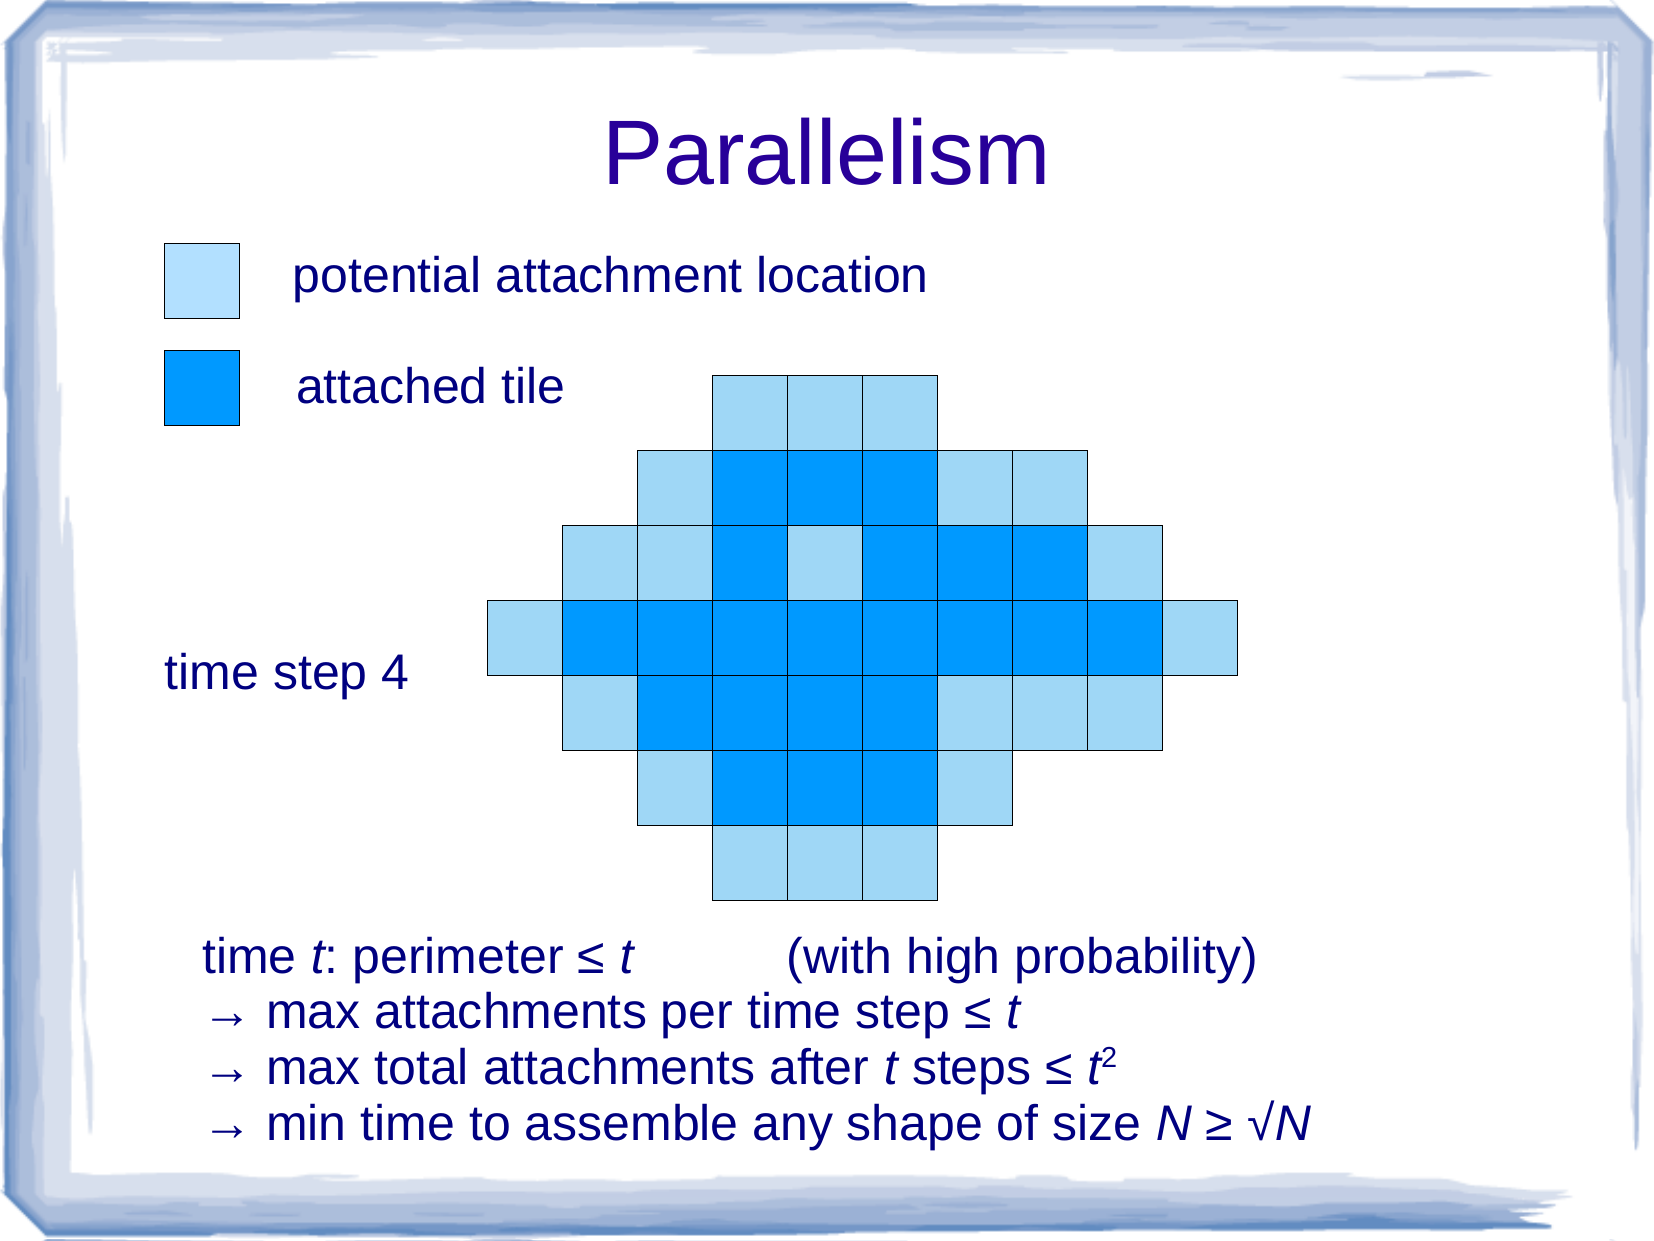

# Parallelism
potential attachment location
attached tile
time step 4
time t: perimeter ≤ t (with high probability)
→ max attachments per time step ≤ t
→ max total attachments after t steps ≤ t2
→ min time to assemble any shape of size N ≥ √N